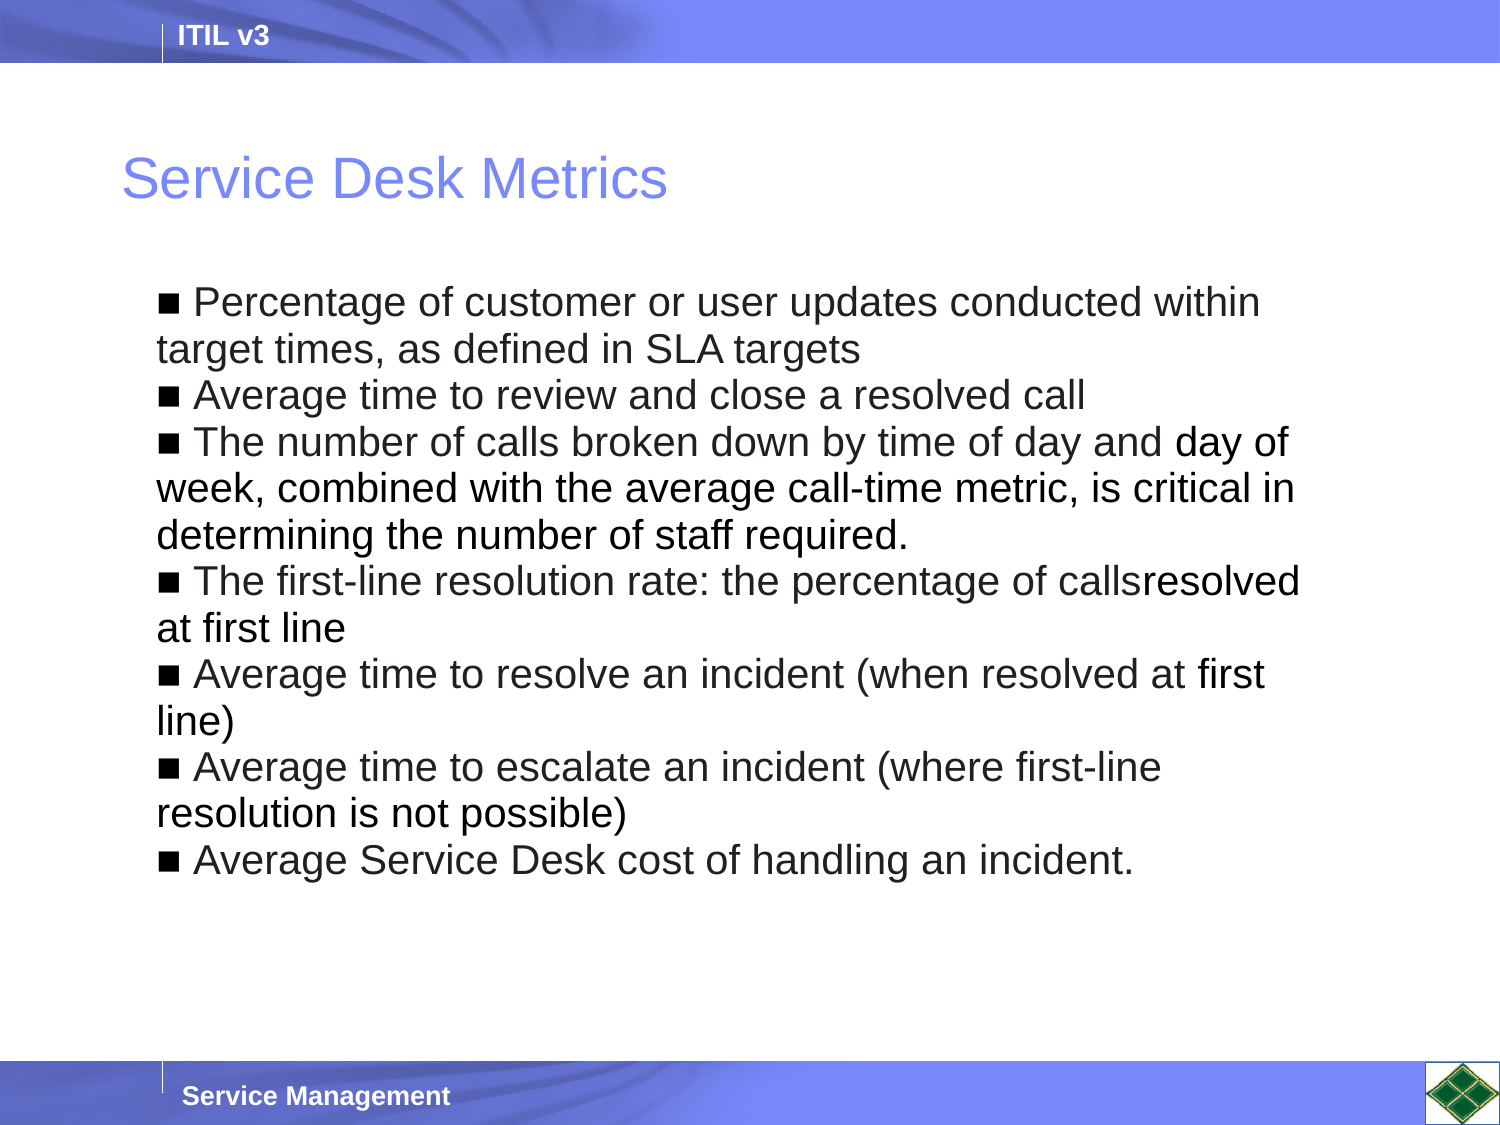

Service Desk Metrics
■ Percentage of customer or user updates conducted within target times, as defined in SLA targets
■ Average time to review and close a resolved call
■ The number of calls broken down by time of day and day of week, combined with the average call-time metric, is critical in determining the number of staff required.
■ The first-line resolution rate: the percentage of callsresolved at first line
■ Average time to resolve an incident (when resolved at first line)
■ Average time to escalate an incident (where first-line resolution is not possible)
■ Average Service Desk cost of handling an incident.